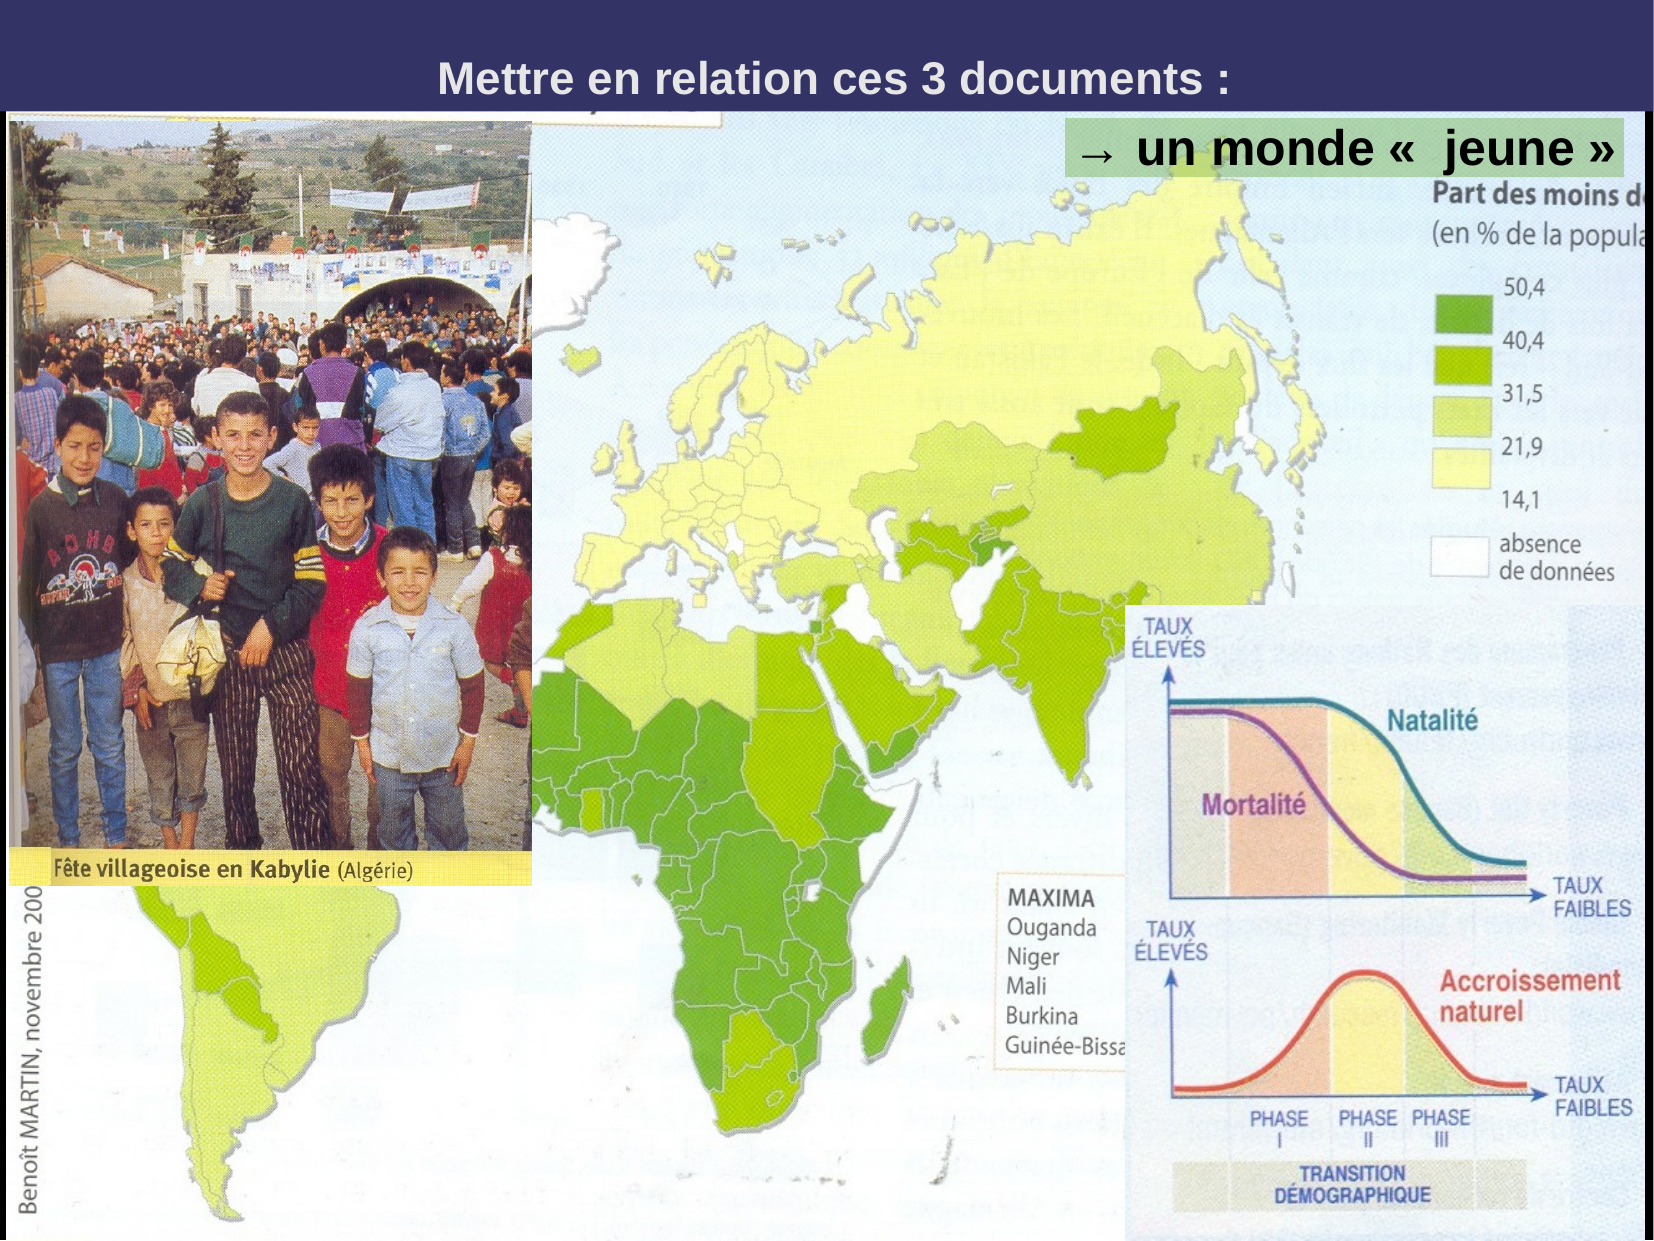

Mettre en relation ces 3 documents :
→ un monde «  jeune »